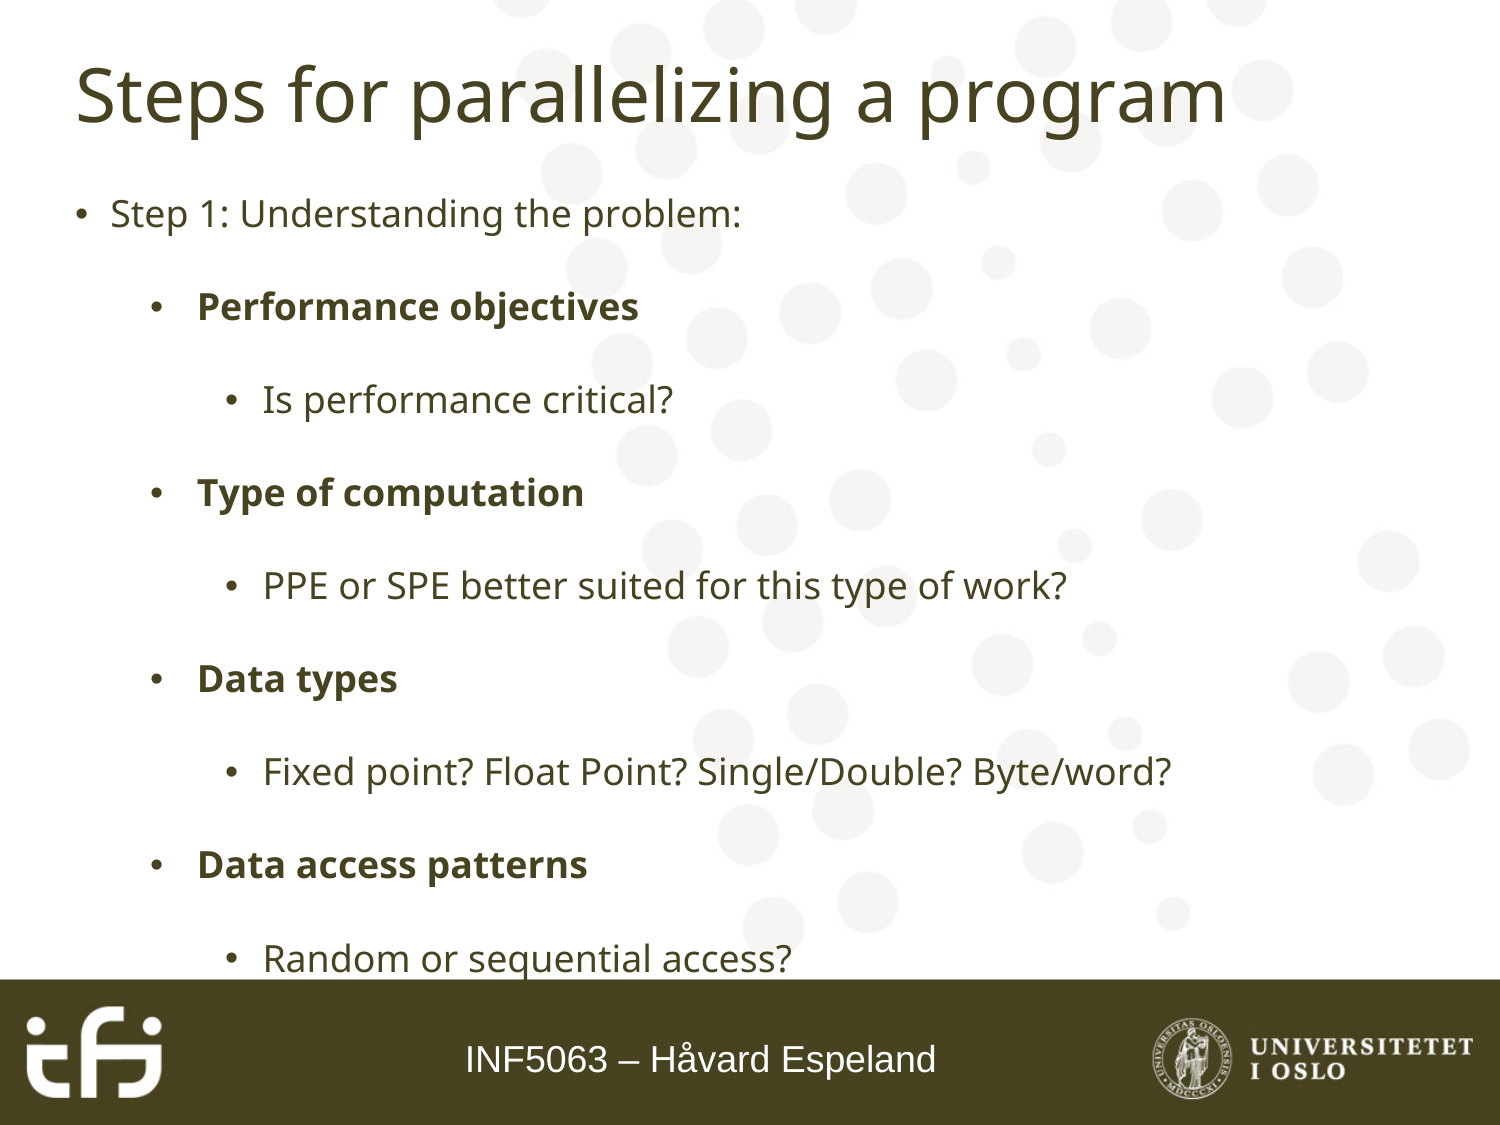

# Steps for parallelizing a program
Step 1: Understanding the problem:
Performance objectives
Is performance critical?
Type of computation
PPE or SPE better suited for this type of work?
Data types
Fixed point? Float Point? Single/Double? Byte/word?
Data access patterns
Random or sequential access?